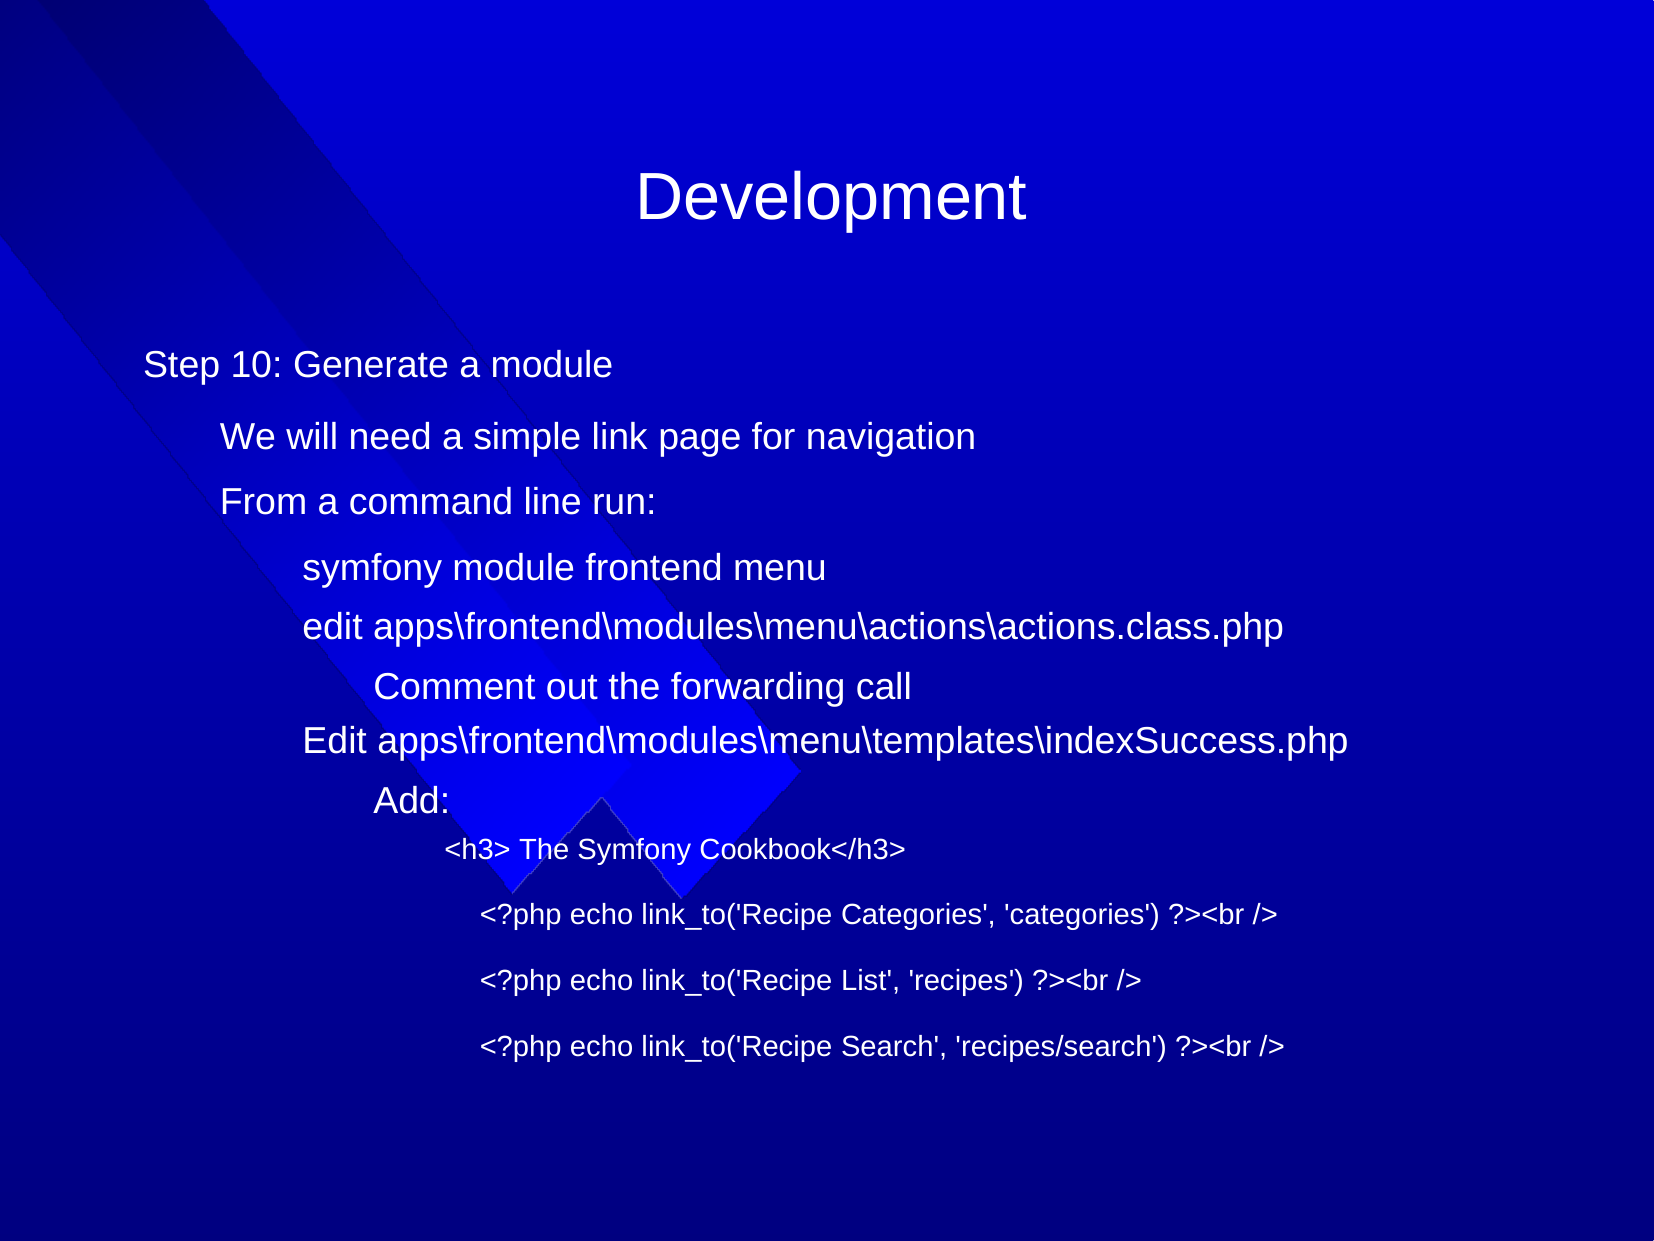

# Development
Step 10: Generate a module
We will need a simple link page for navigation
From a command line run:
symfony module frontend menu
edit apps\frontend\modules\menu\actions\actions.class.php
Comment out the forwarding call
Edit apps\frontend\modules\menu\templates\indexSuccess.php
Add:
<h3> The Symfony Cookbook</h3>
<?php echo link_to('Recipe Categories', 'categories') ?><br />
<?php echo link_to('Recipe List', 'recipes') ?><br />
<?php echo link_to('Recipe Search', 'recipes/search') ?><br />